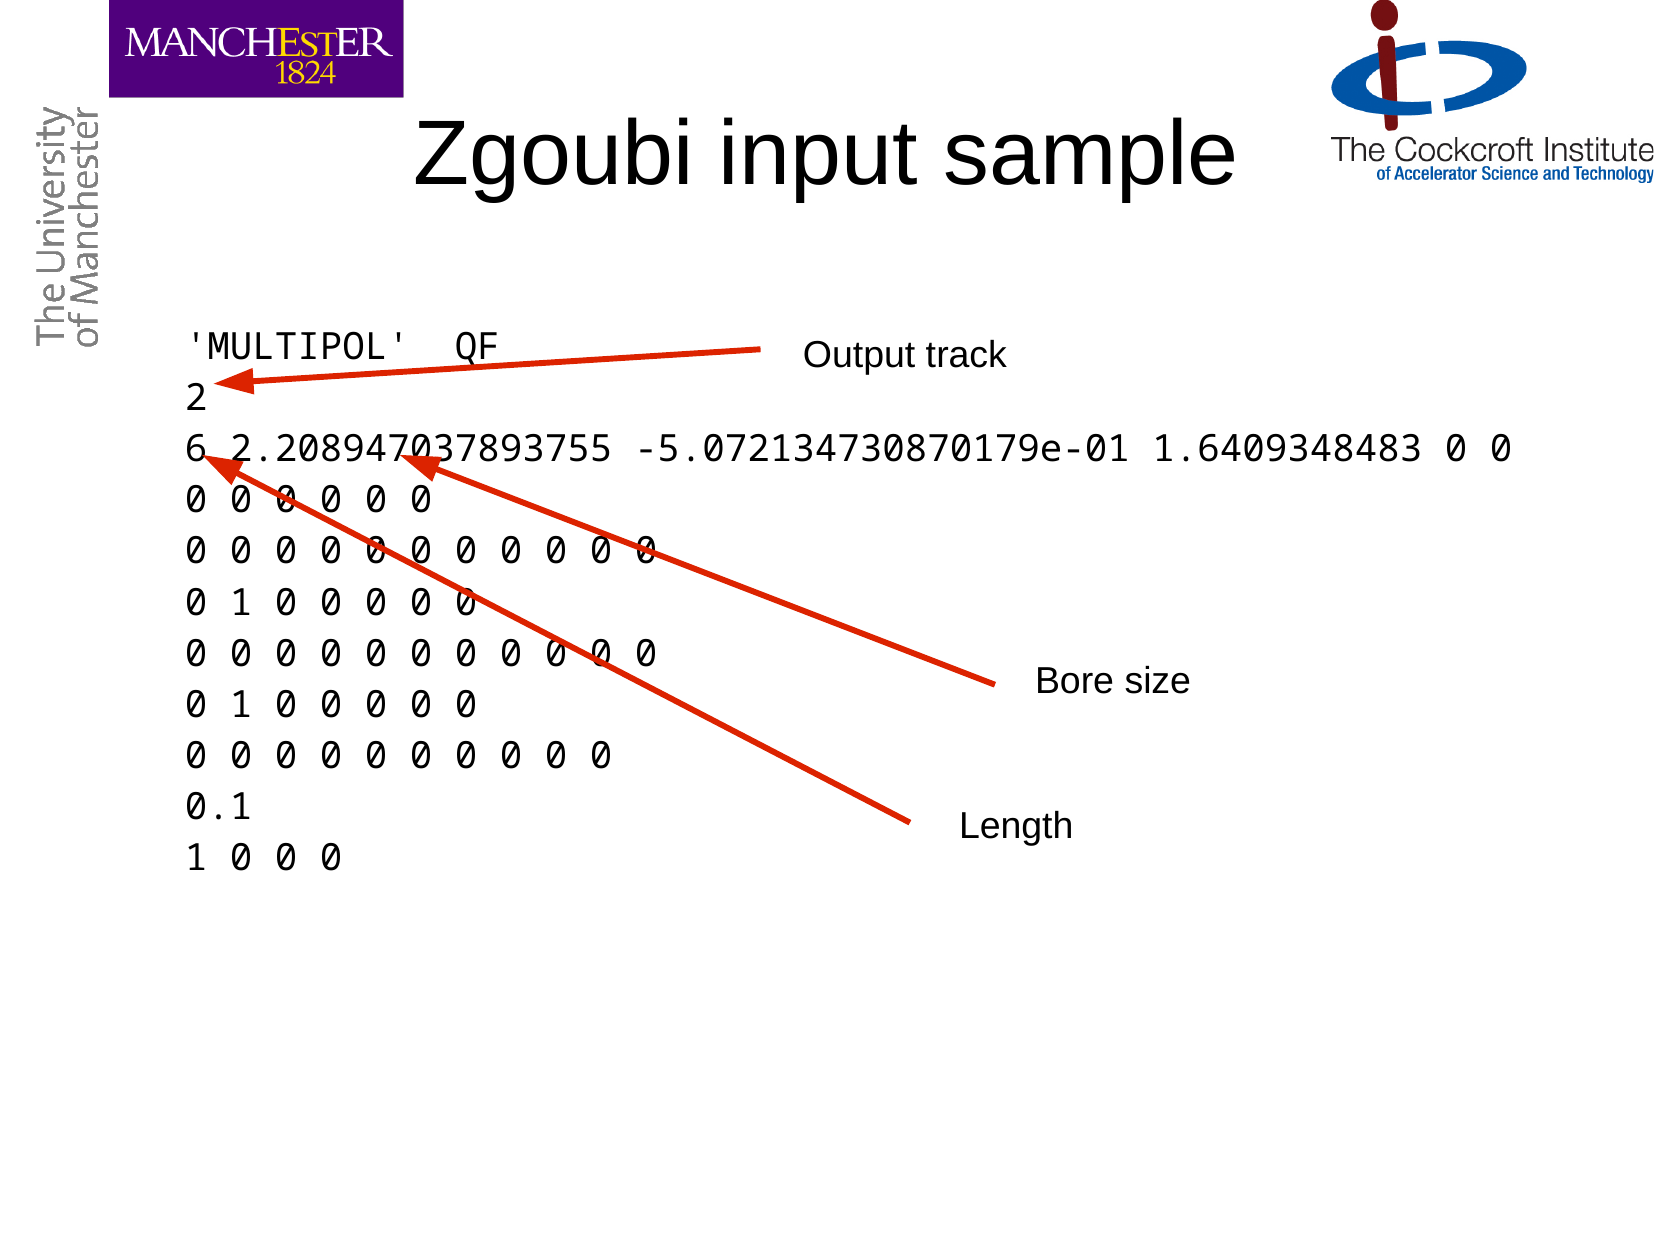

# Zgoubi input sample
'MULTIPOL' QF
2
6 2.208947037893755 -5.072134730870179e-01 1.6409348483 0 0 0 0 0 0 0 0
0 0 0 0 0 0 0 0 0 0 0
0 1 0 0 0 0 0
0 0 0 0 0 0 0 0 0 0 0
0 1 0 0 0 0 0
0 0 0 0 0 0 0 0 0 0
0.1
1 0 0 0
Output track
Bore size
Length